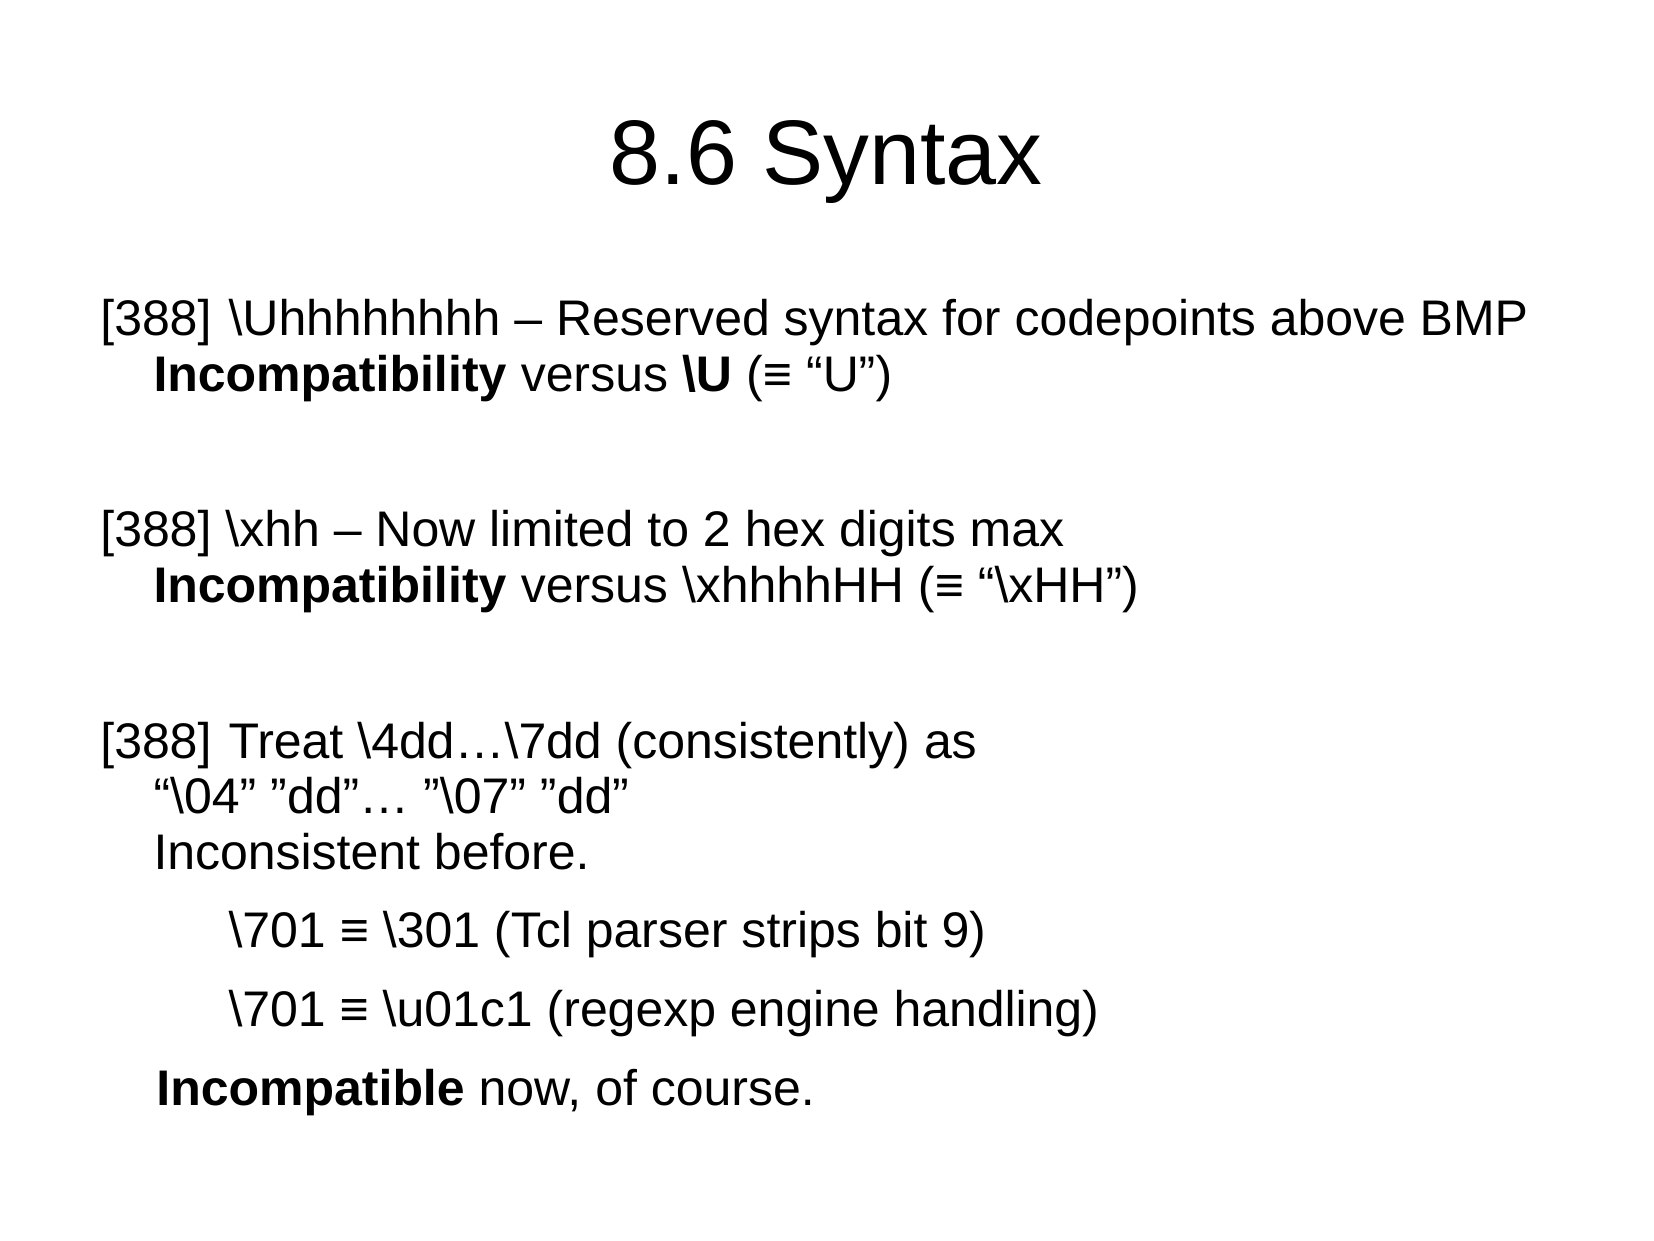

# 8.6 Syntax
[388]	\Uhhhhhhhh – Reserved syntax for codepoints above BMP
Incompatibility versus \U (≡ “U”)
[388] \xhh – Now limited to 2 hex digits max
Incompatibility versus \xhhhhHH (≡ “\xHH”)
[388]	Treat \4dd…\7dd (consistently) as
“\04” ”dd”… ”\07” ”dd”
Inconsistent before.
	\701 ≡ \301 (Tcl parser strips bit 9)
	\701 ≡ \u01c1 (regexp engine handling)
 Incompatible now, of course.